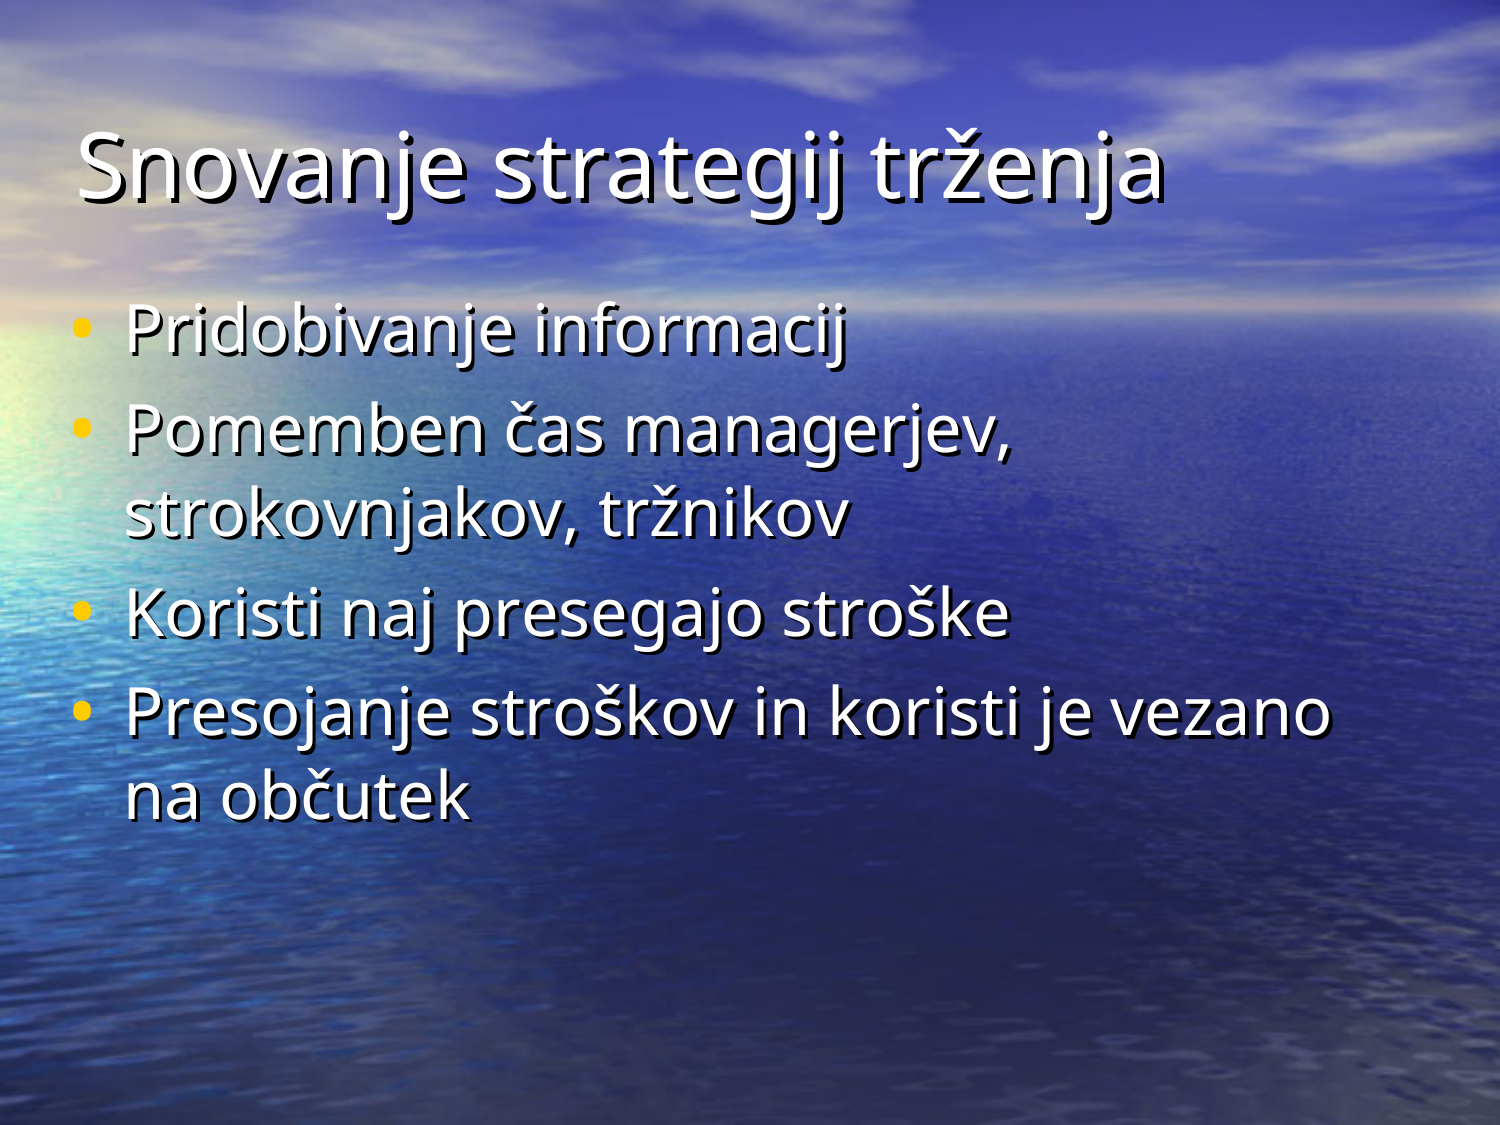

# Snovanje strategij trženja
Pridobivanje informacij
Pomemben čas managerjev, strokovnjakov, tržnikov
Koristi naj presegajo stroške
Presojanje stroškov in koristi je vezano na občutek